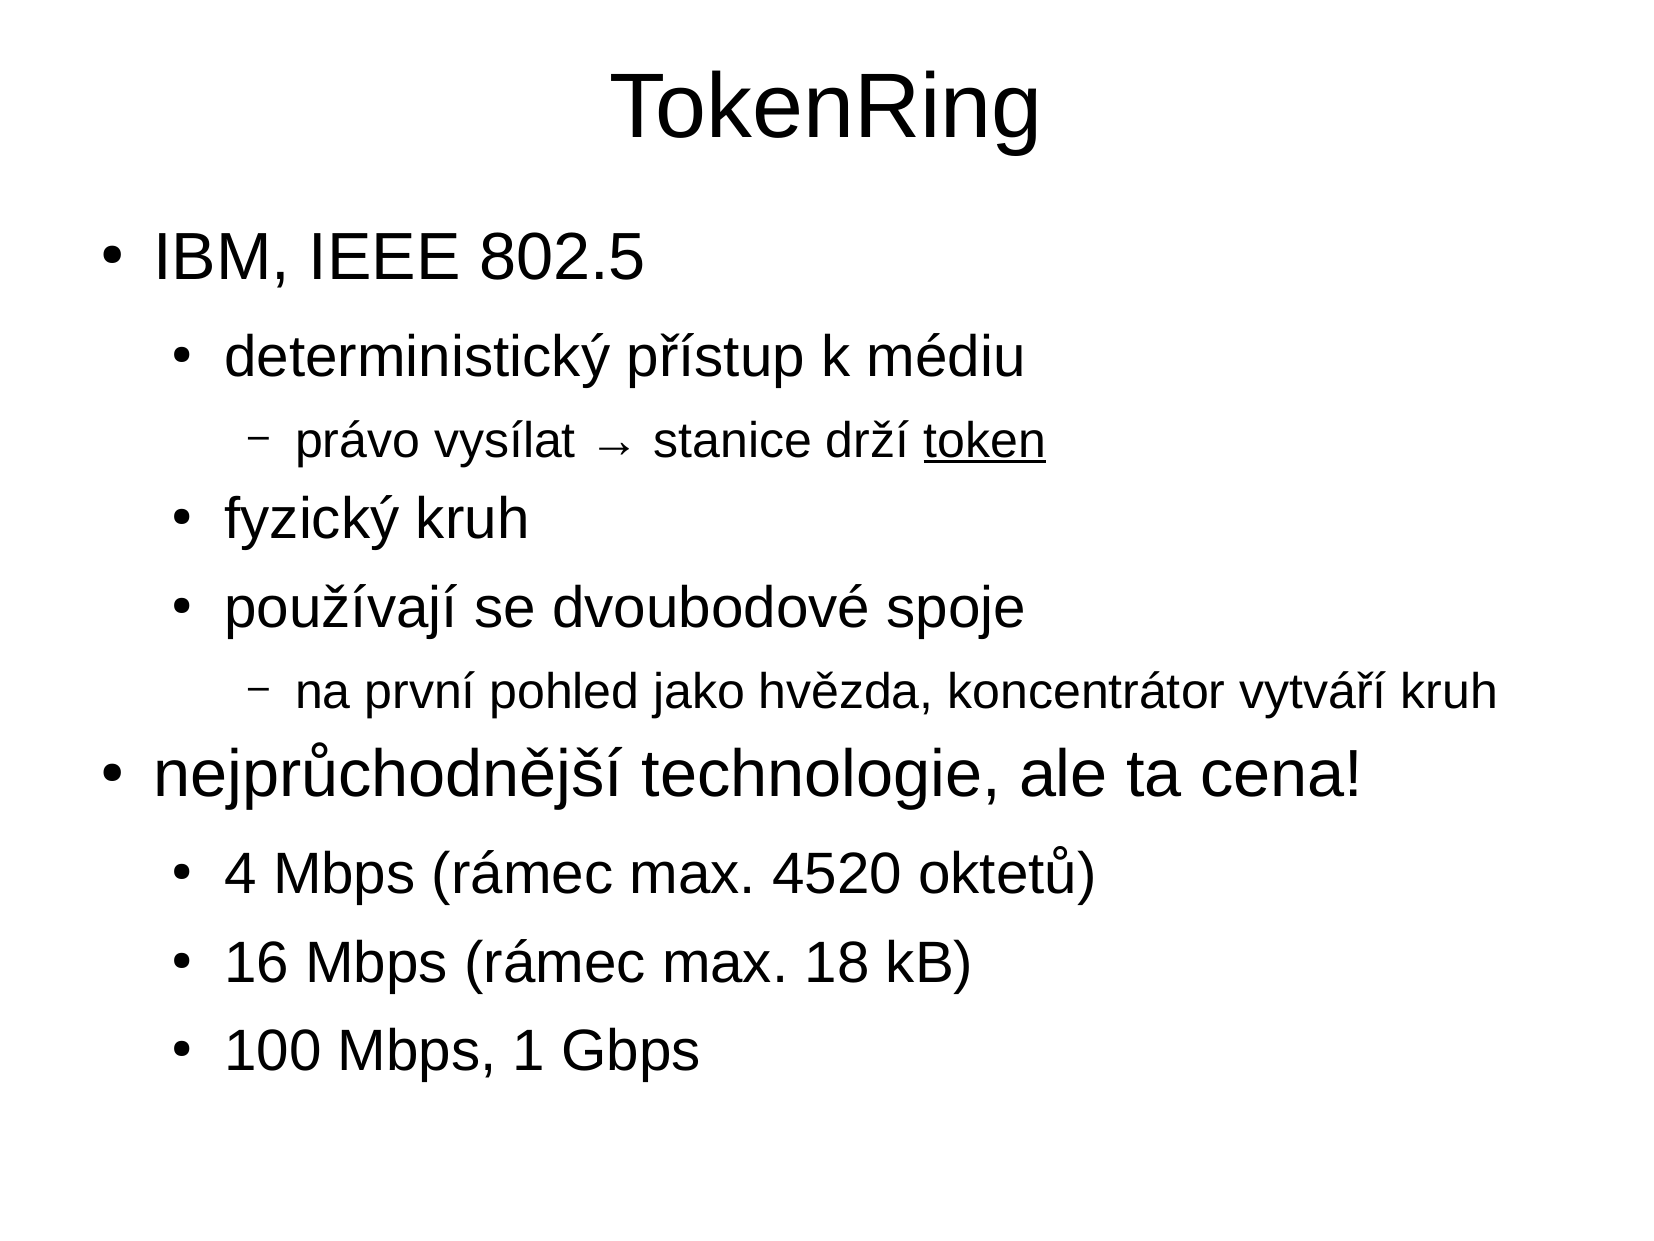

# TokenRing
IBM, IEEE 802.5
deterministický přístup k médiu
právo vysílat → stanice drží token
fyzický kruh
používají se dvoubodové spoje
na první pohled jako hvězda, koncentrátor vytváří kruh
nejprůchodnější technologie, ale ta cena!
4 Mbps (rámec max. 4520 oktetů)
16 Mbps (rámec max. 18 kB)
100 Mbps, 1 Gbps